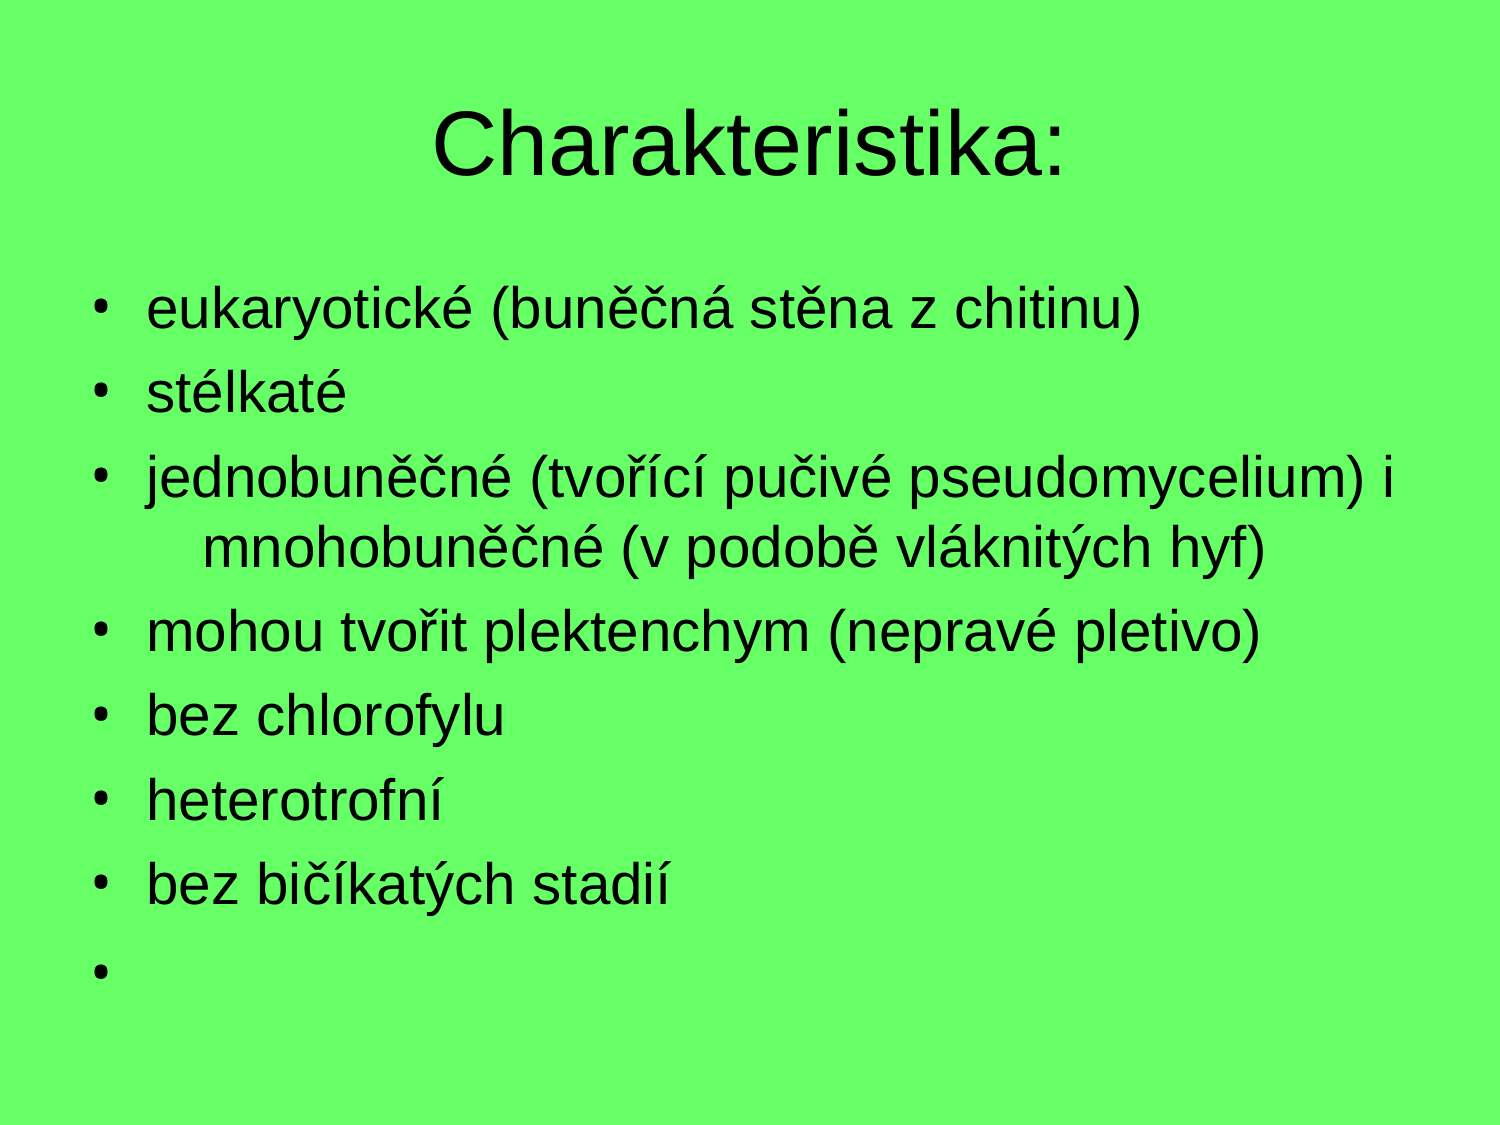

# Charakteristika:
eukaryotické (buněčná stěna z chitinu)
stélkaté
jednobuněčné (tvořící pučivé pseudomycelium) i mnohobuněčné (v podobě vláknitých hyf)
mohou tvořit plektenchym (nepravé pletivo)
bez chlorofylu
heterotrofní
bez bičíkatých stadií